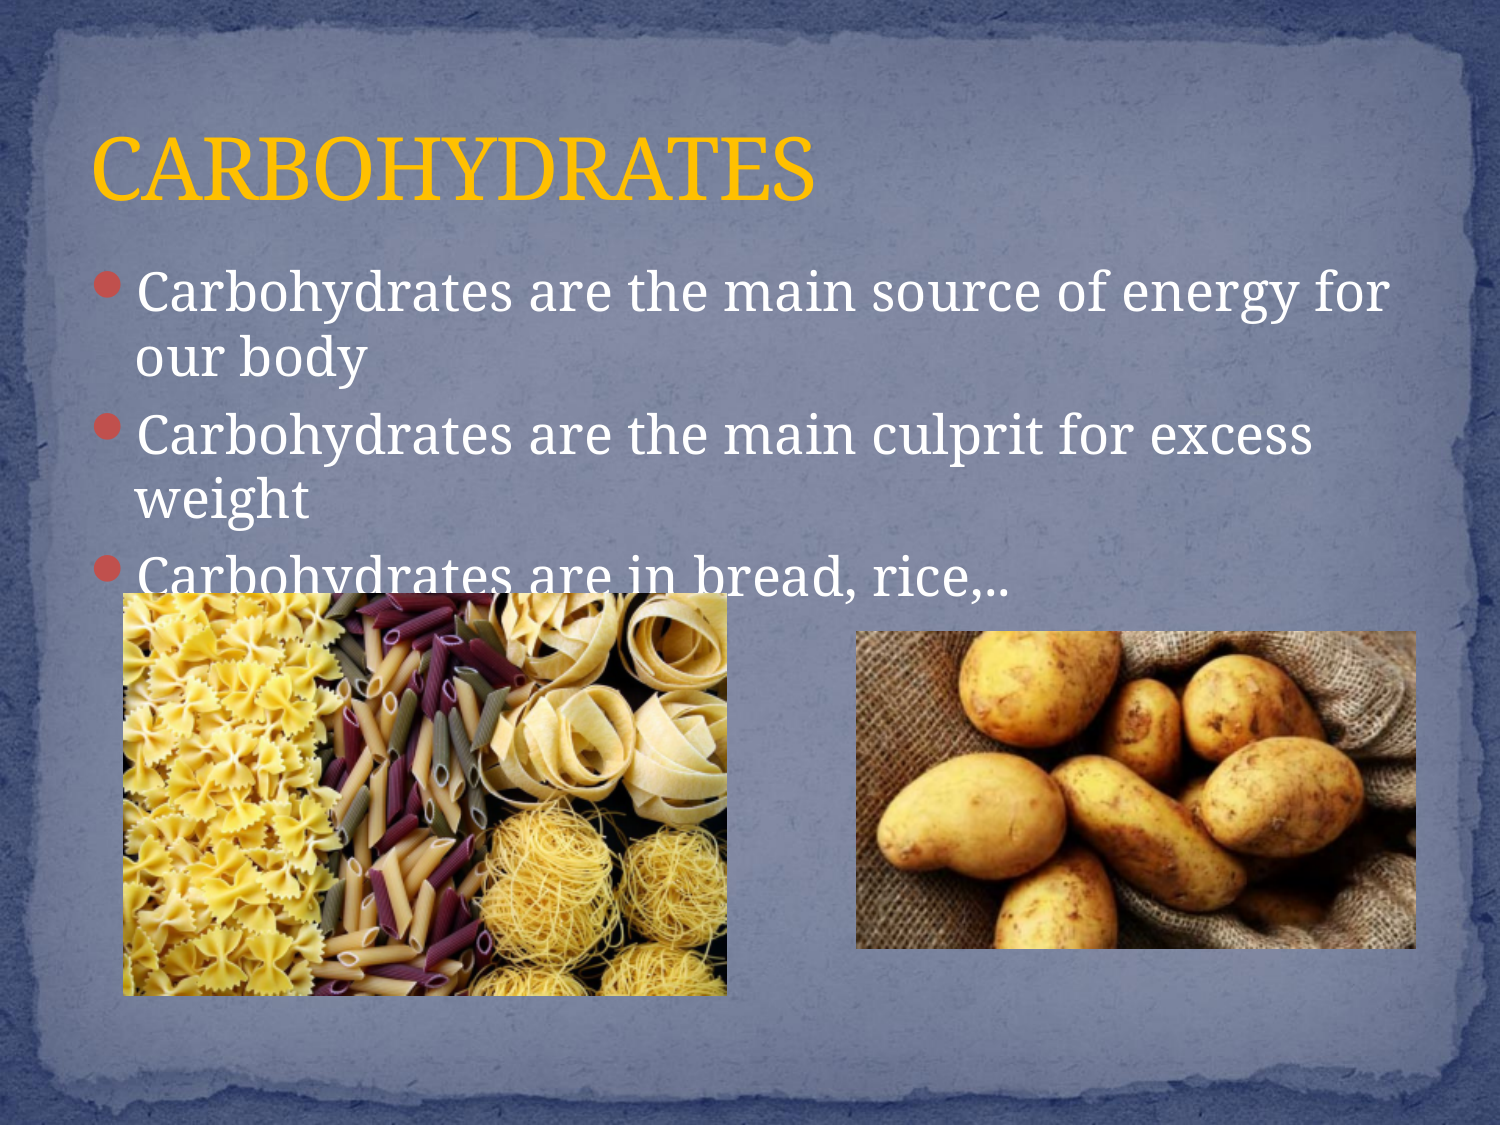

CARBOHYDRATES
# Carbohydrates are the main source of energy for our body
Carbohydrates are the main culprit for excess weight
Carbohydrates are in bread, rice,..